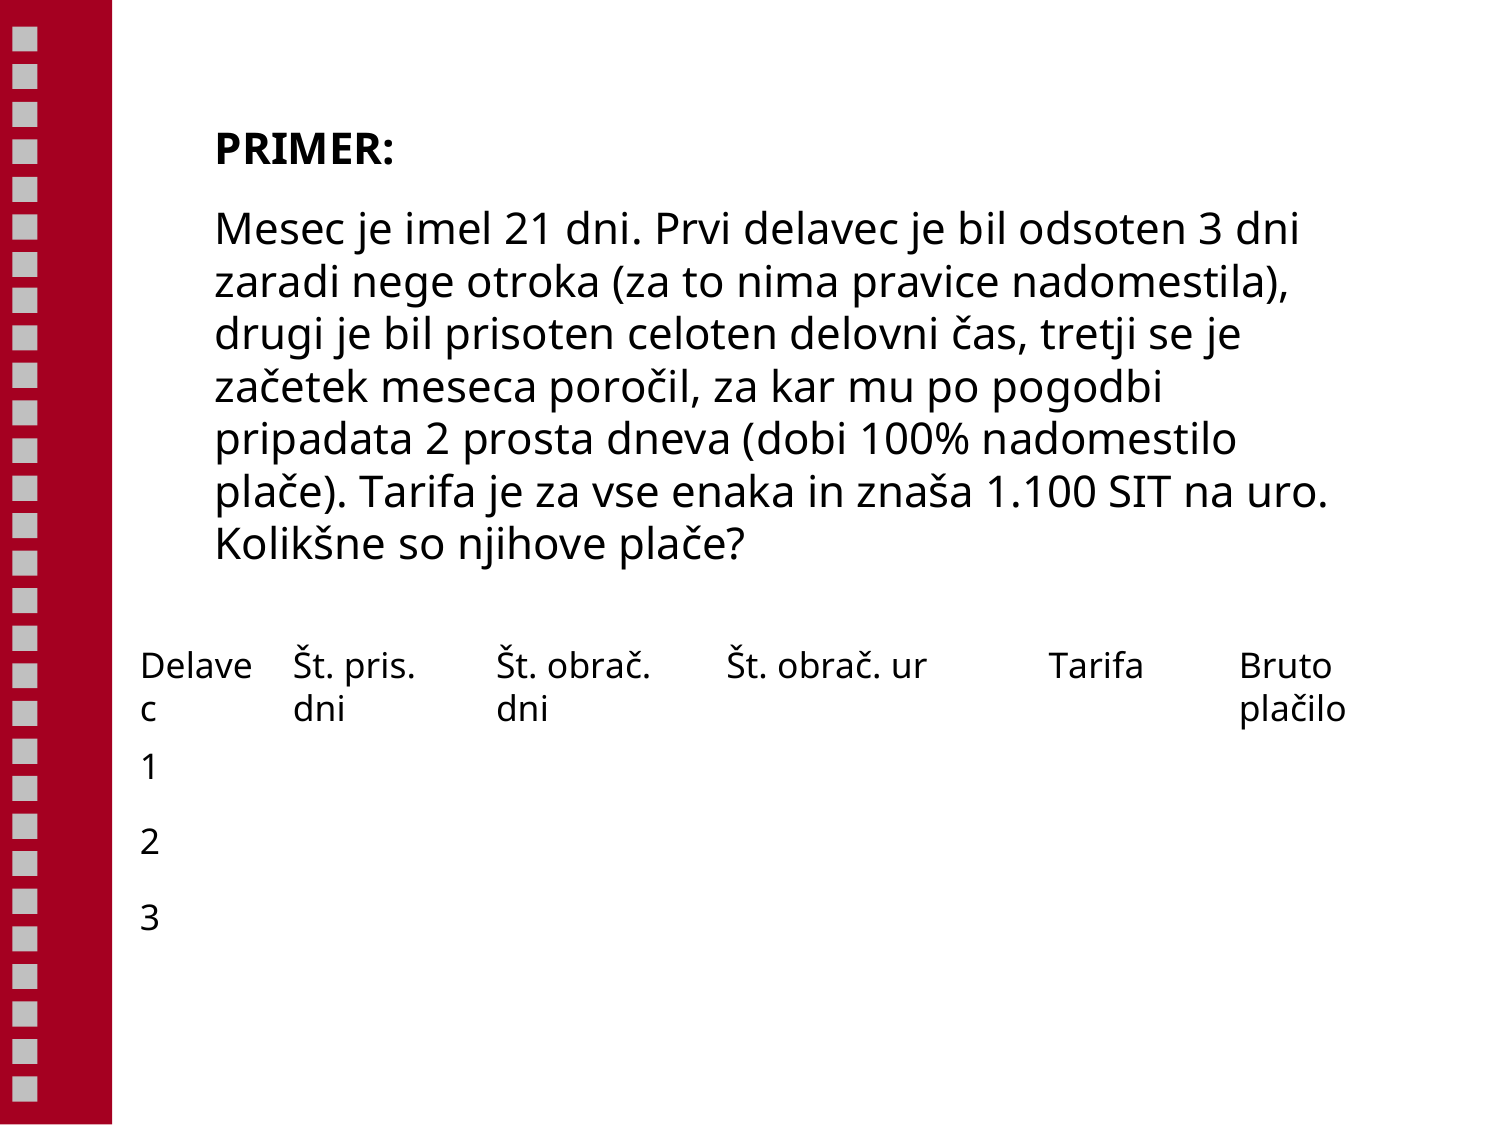

PRIMER:
Mesec je imel 21 dni. Prvi delavec je bil odsoten 3 dni zaradi nege otroka (za to nima pravice nadomestila), drugi je bil prisoten celoten delovni čas, tretji se je začetek meseca poročil, za kar mu po pogodbi pripadata 2 prosta dneva (dobi 100% nadomestilo plače). Tarifa je za vse enaka in znaša 1.100 SIT na uro. Kolikšne so njihove plače?
| Delavec | Št. pris. dni | Št. obrač. dni | Št. obrač. ur | Tarifa | Bruto plačilo |
| --- | --- | --- | --- | --- | --- |
| 1 | | | | | |
| 2 | | | | | |
| 3 | | | | | |